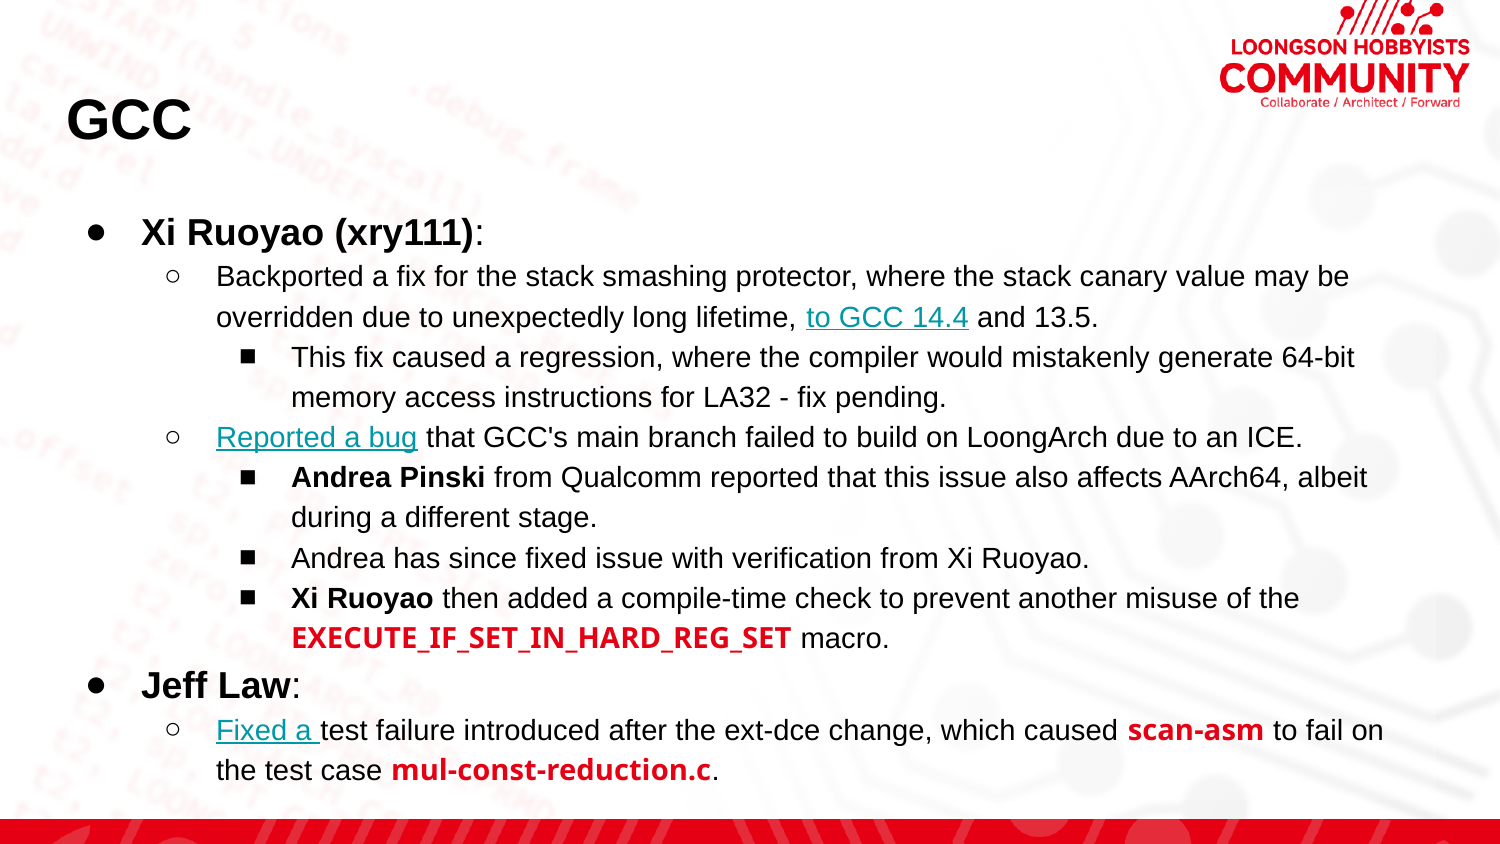

# GCC
Xi Ruoyao (xry111):
Backported a fix for the stack smashing protector, where the stack canary value may be overridden due to unexpectedly long lifetime, to GCC 14.4 and 13.5.
This fix caused a regression, where the compiler would mistakenly generate 64-bit memory access instructions for LA32 - fix pending.
Reported a bug that GCC's main branch failed to build on LoongArch due to an ICE.
Andrea Pinski from Qualcomm reported that this issue also affects AArch64, albeit during a different stage.
Andrea has since fixed issue with verification from Xi Ruoyao.
Xi Ruoyao then added a compile-time check to prevent another misuse of the EXECUTE_IF_SET_IN_HARD_REG_SET macro.
Jeff Law:
Fixed a test failure introduced after the ext-dce change, which caused scan-asm to fail on the test case mul-const-reduction.c.